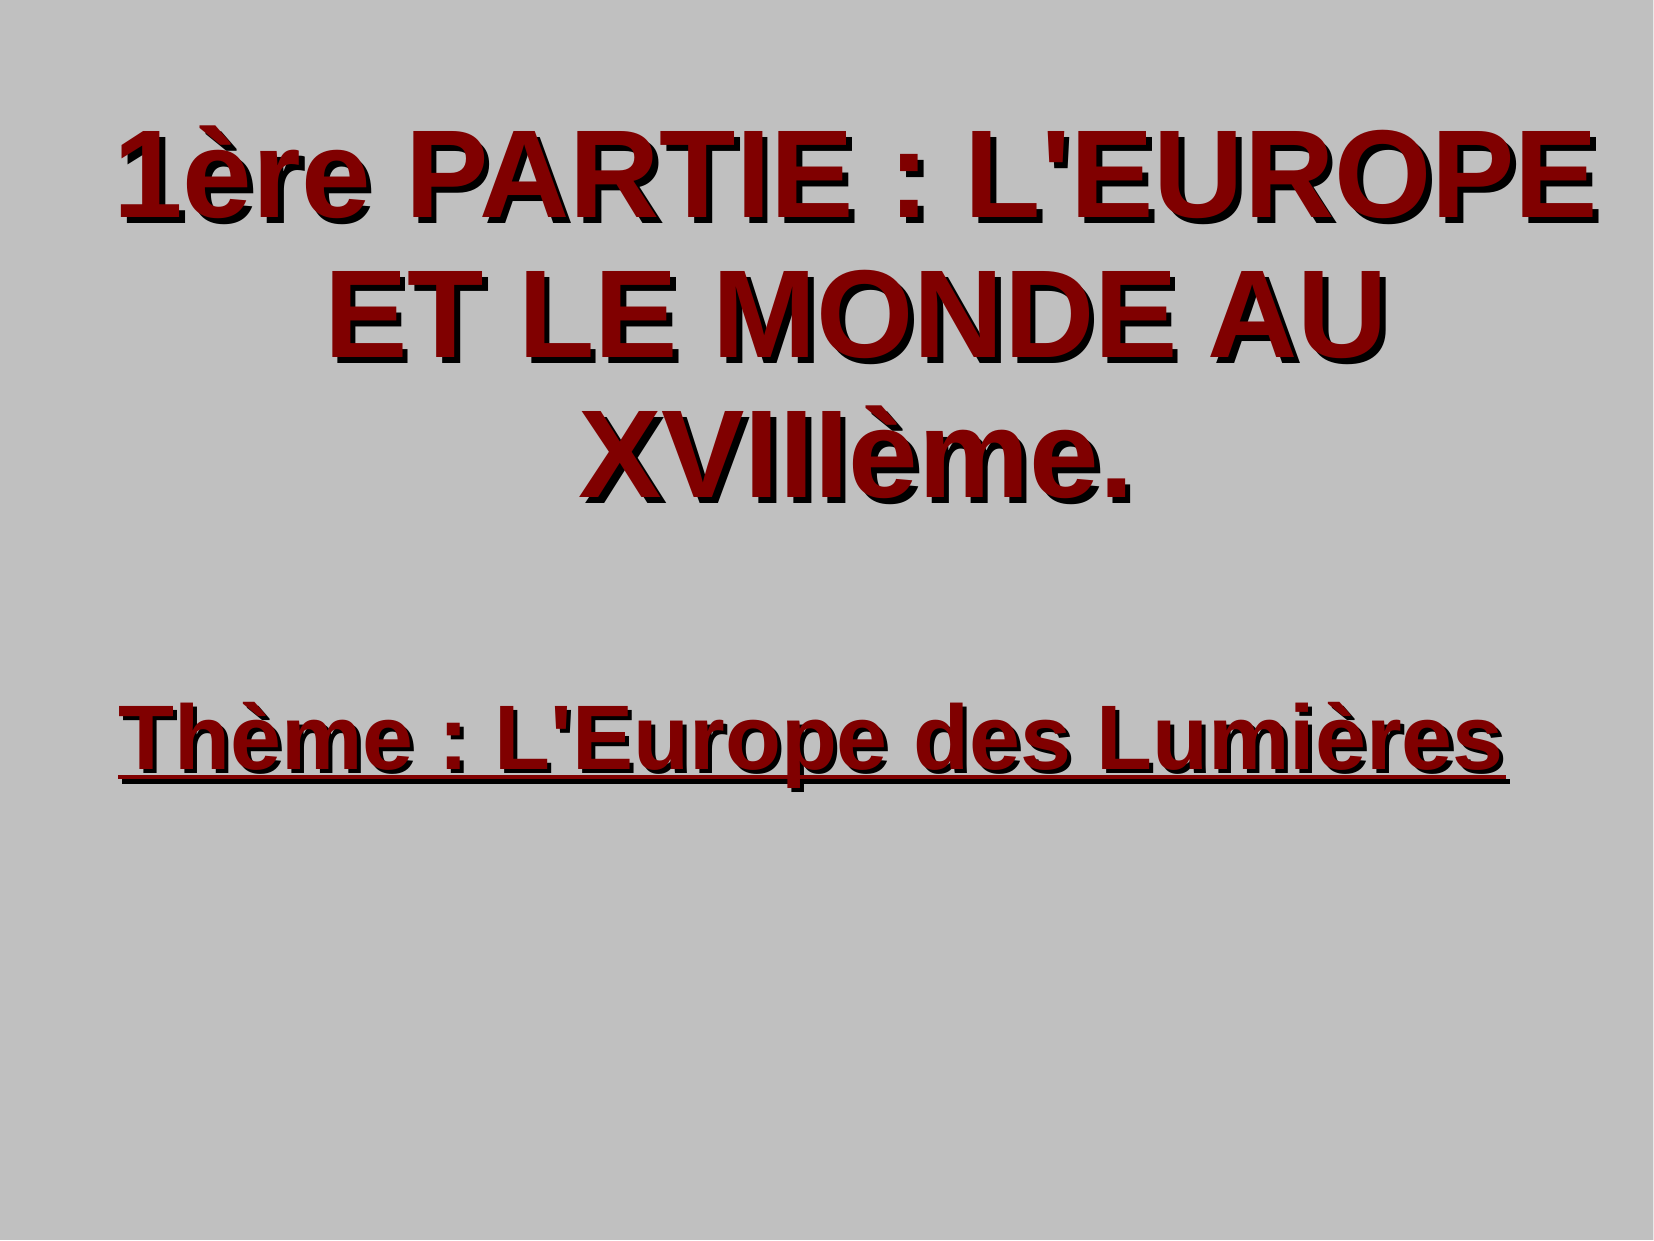

1ère PARTIE : L'EUROPE ET LE MONDE AU XVIIIème.
Thème : L'Europe des Lumières